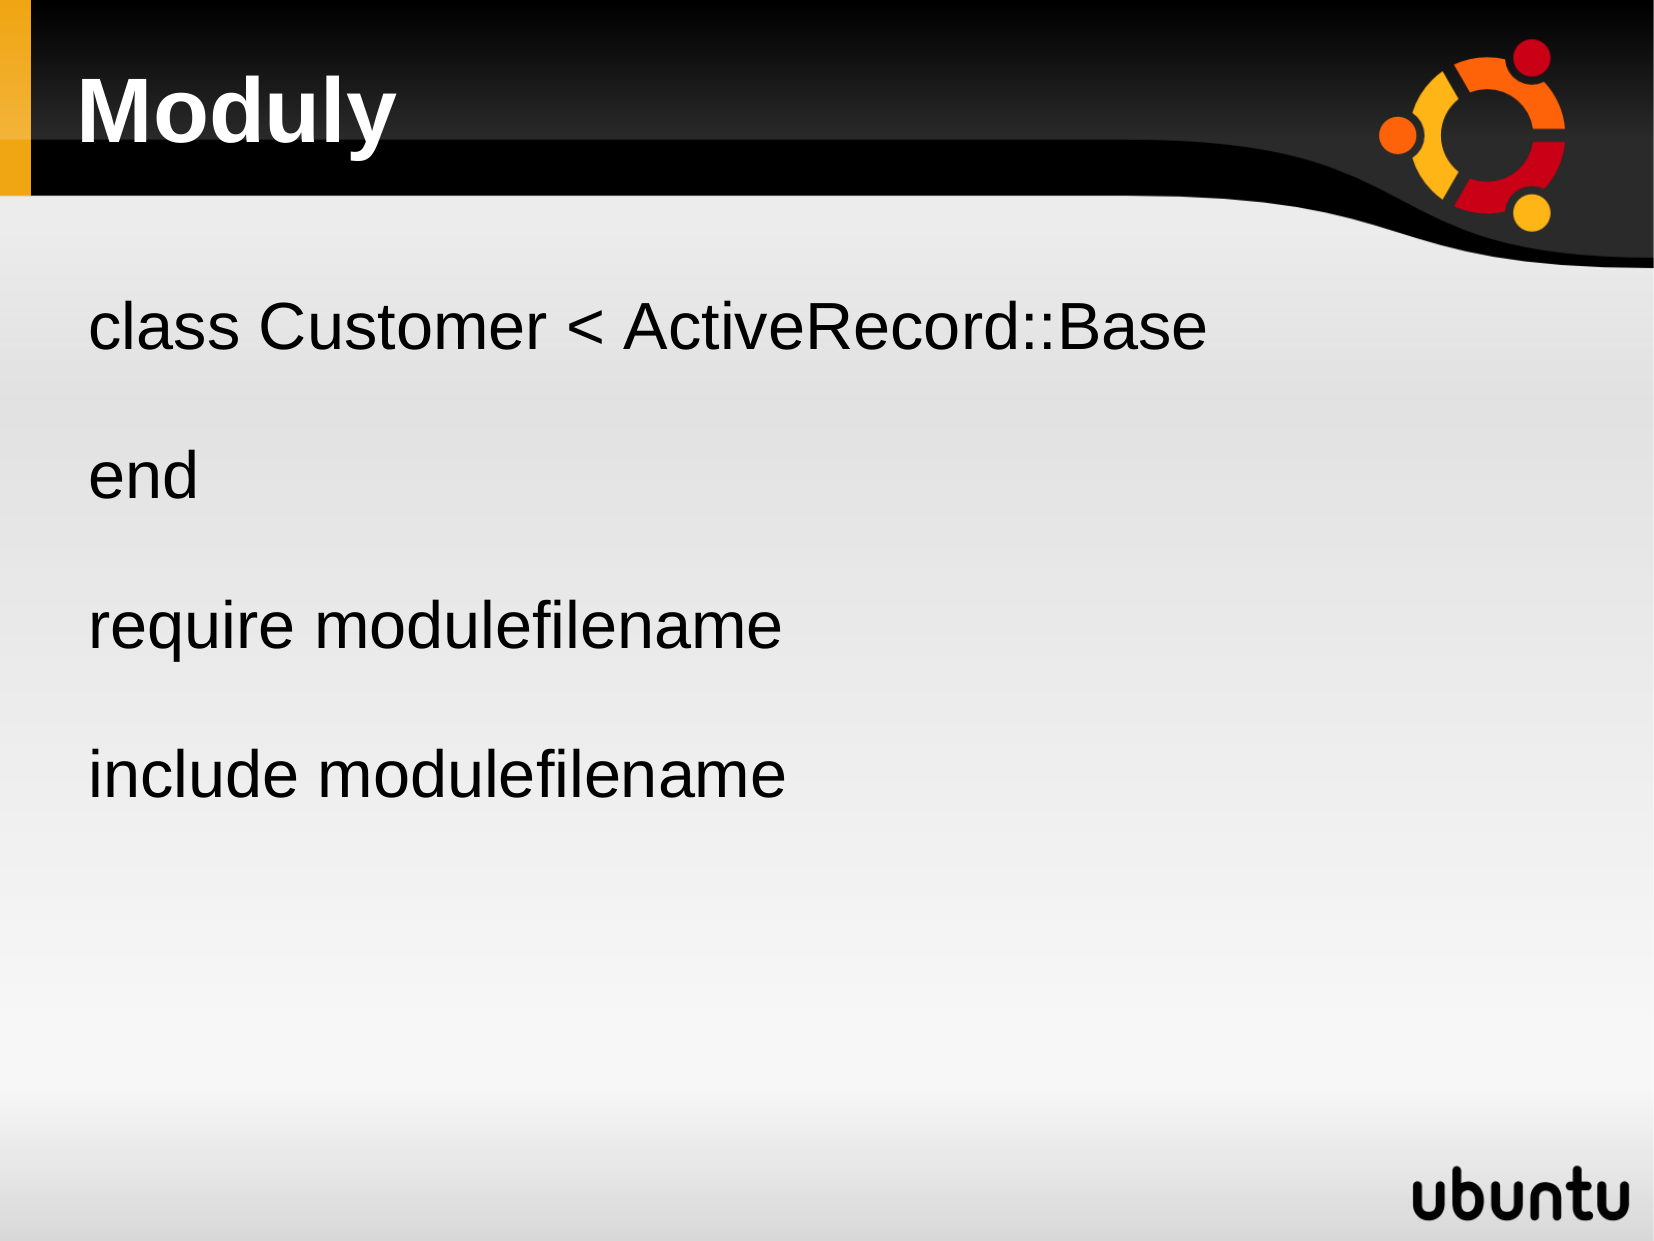

# Moduly
class Customer < ActiveRecord::Base
end
require modulefilename
include modulefilename